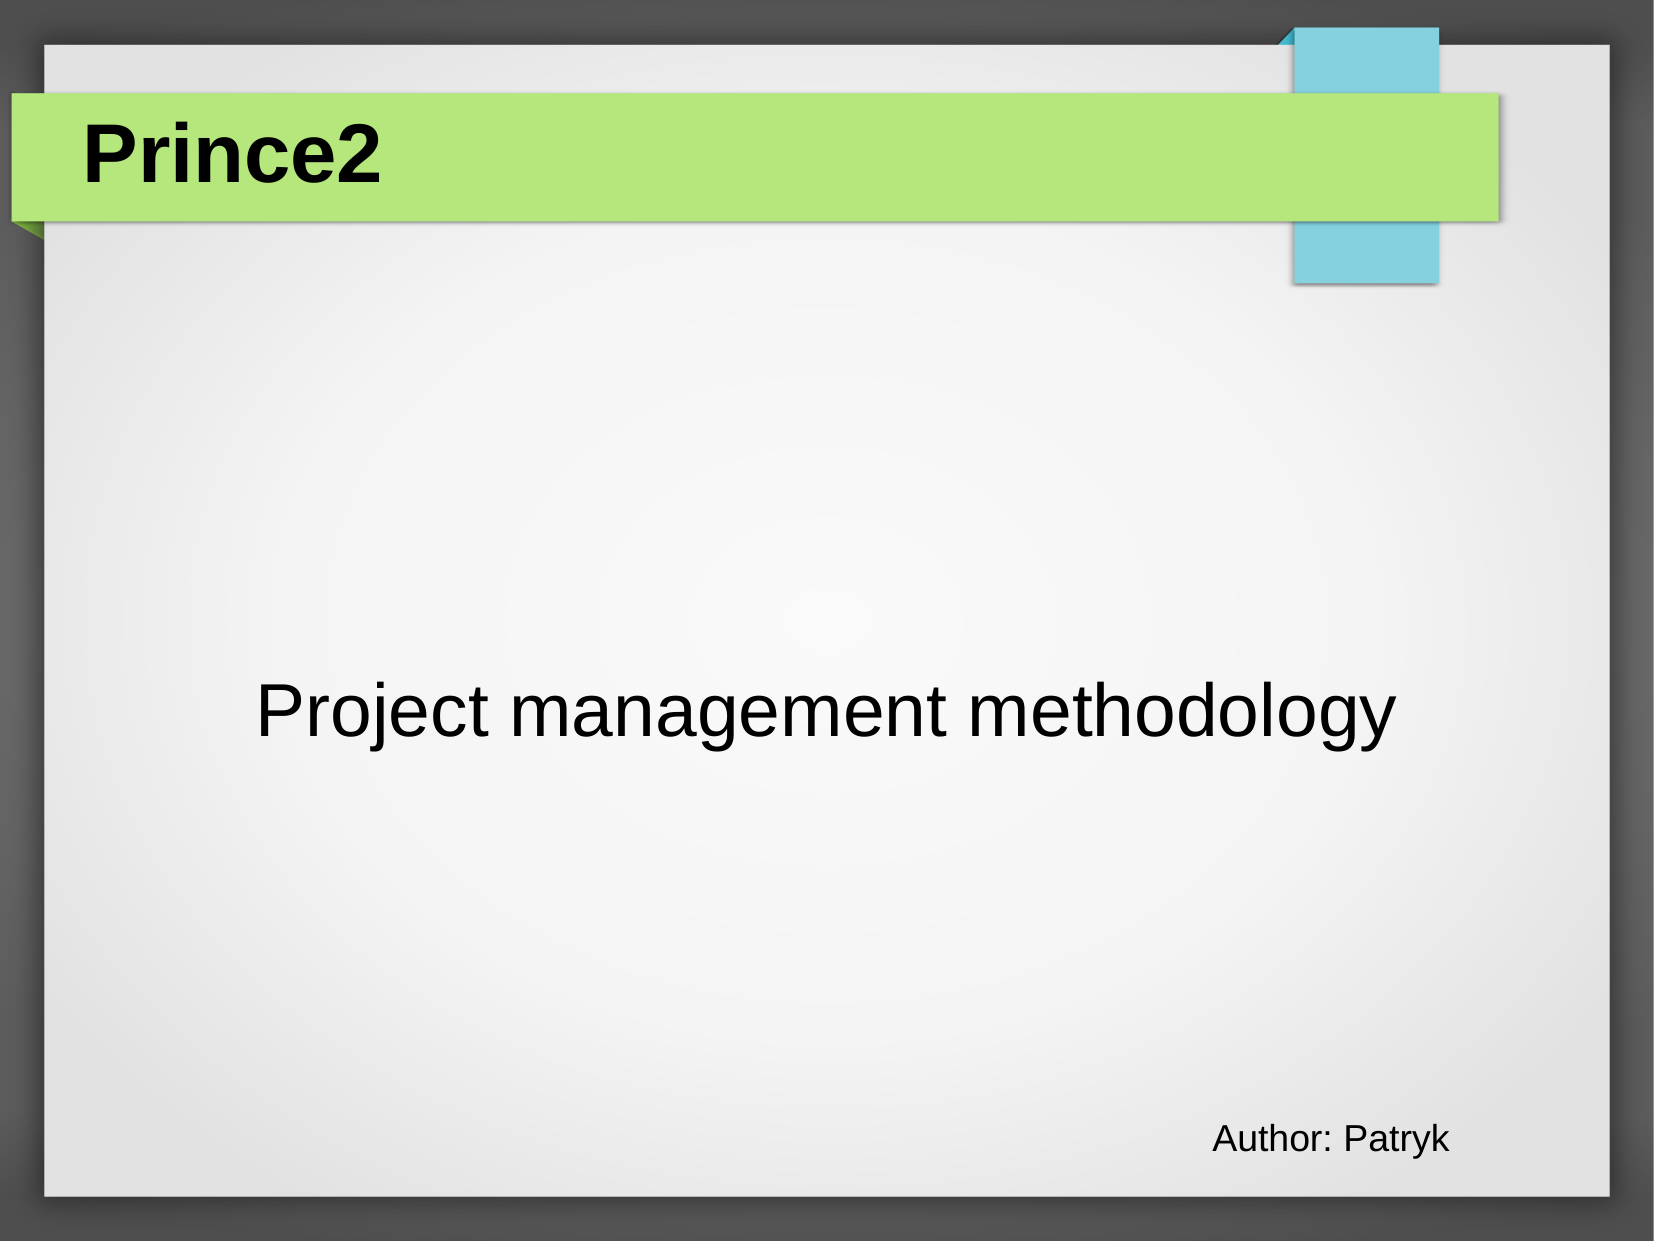

# Prince2
Project management methodology
Author: Patryk